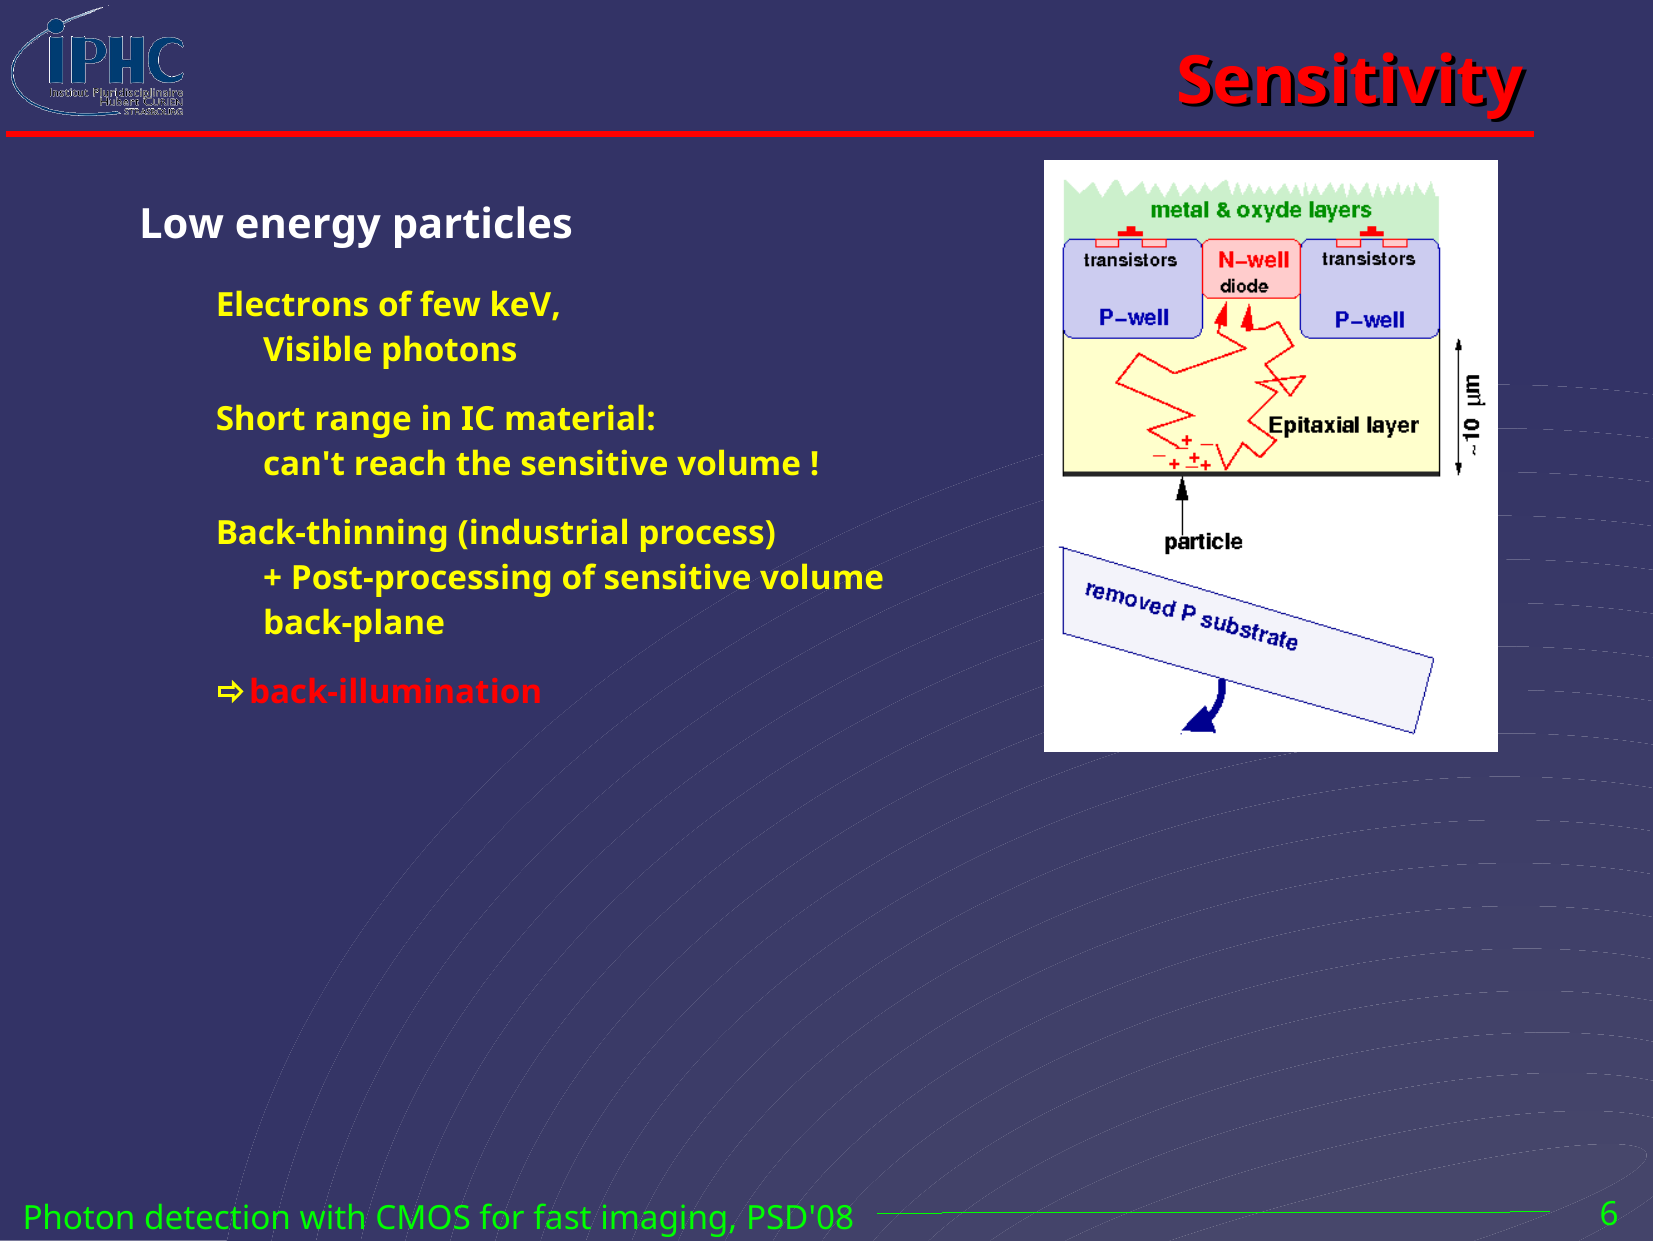

# Sensitivity
Low energy particles
Electrons of few keV,
Visible photons
Short range in IC material:
can't reach the sensitive volume !
Back-thinning (industrial process)
+ Post-processing of sensitive volume back-plane
back-illumination